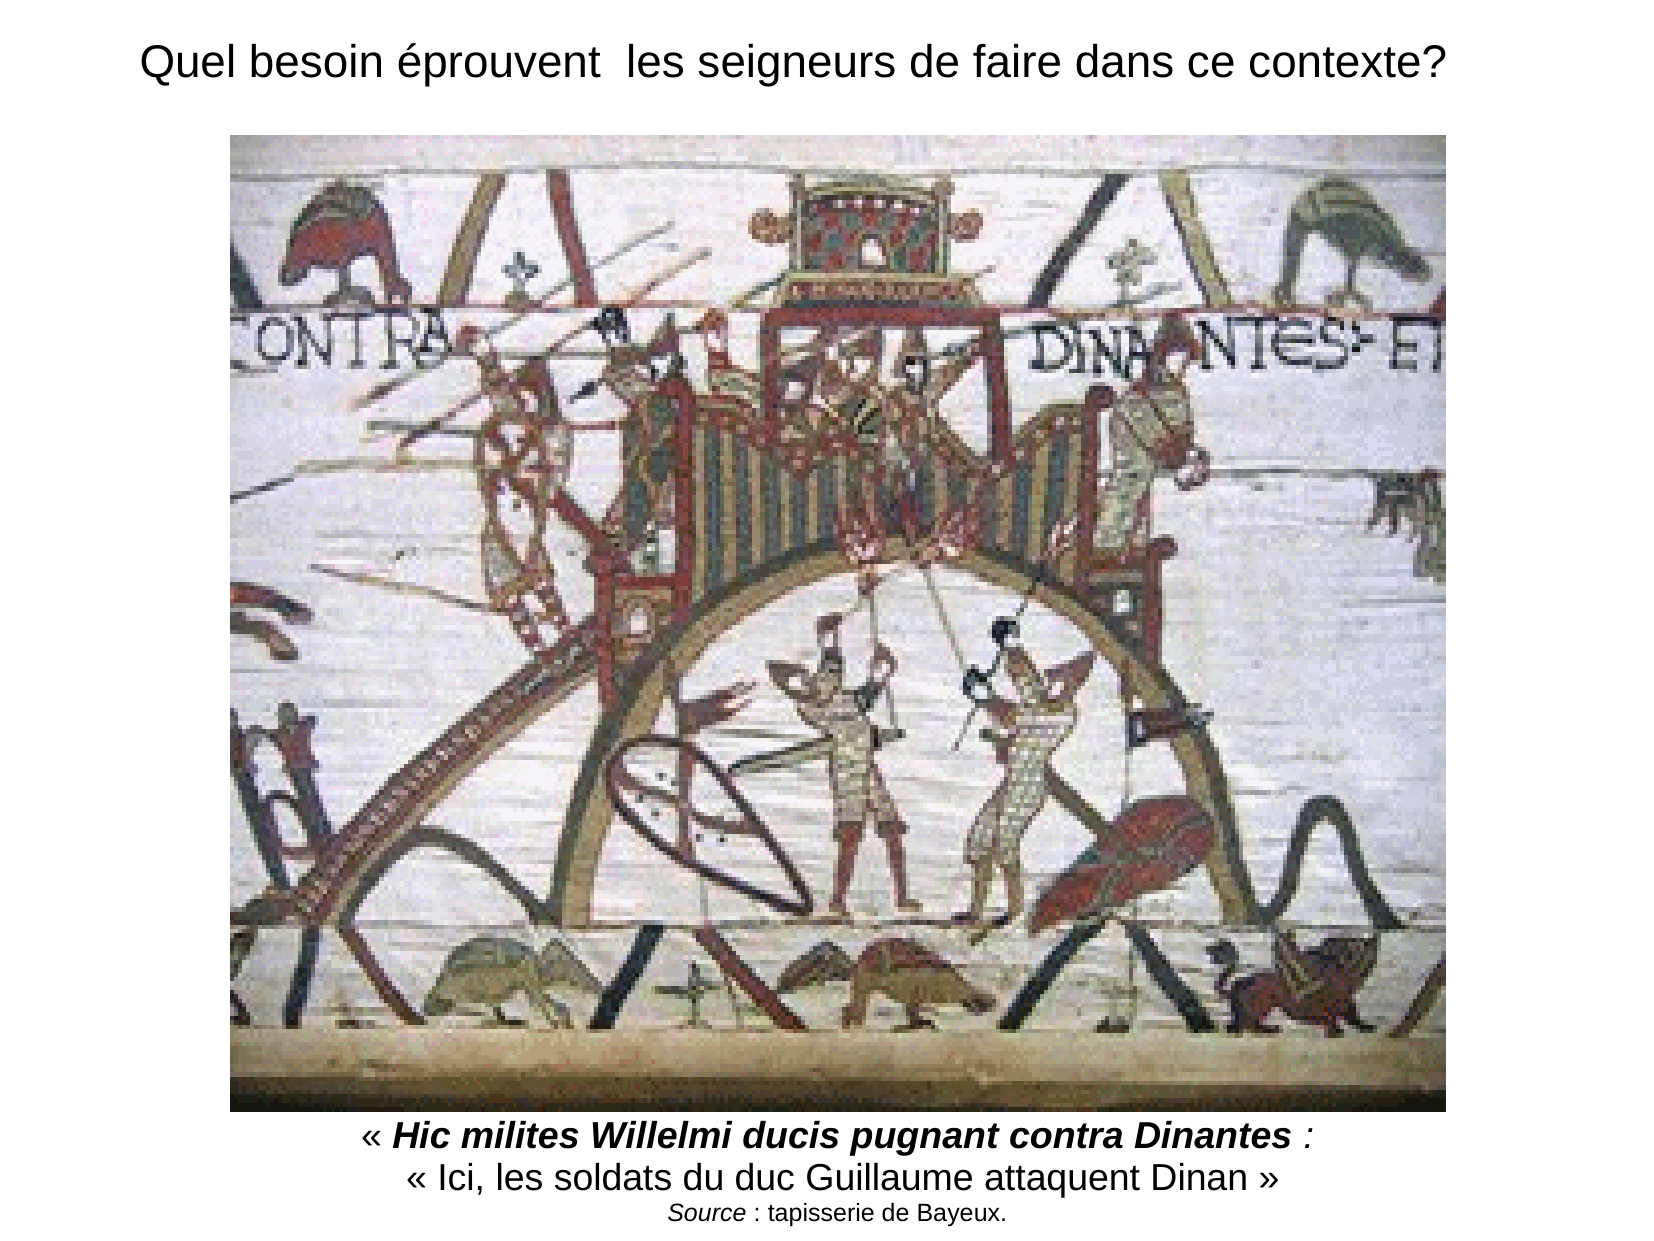

Quel besoin éprouvent les seigneurs de faire dans ce contexte?
« Hic milites Willelmi ducis pugnant contra Dinantes :
 « Ici, les soldats du duc Guillaume attaquent Dinan »
Source : tapisserie de Bayeux.